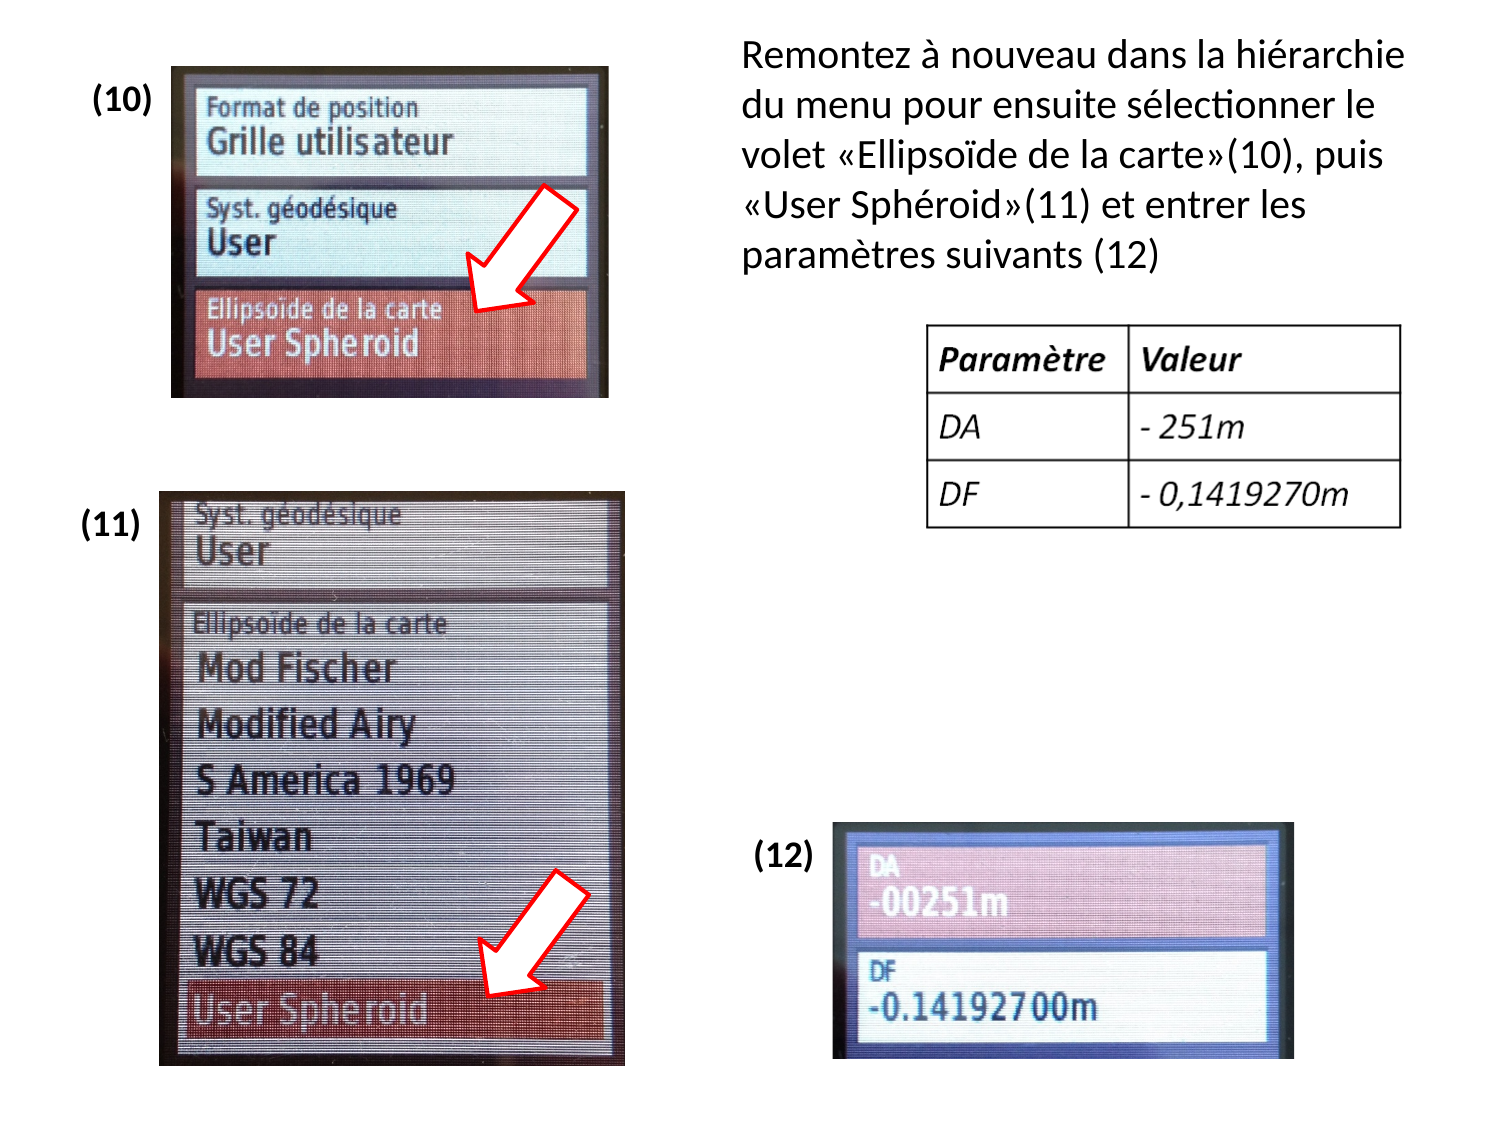

Remontez à nouveau dans la hiérarchie du menu pour ensuite sélectionner le volet «Ellipsoïde de la carte»(10), puis «User Sphéroid»(11) et entrer les paramètres suivants (12)
(10)
(11)
(12)